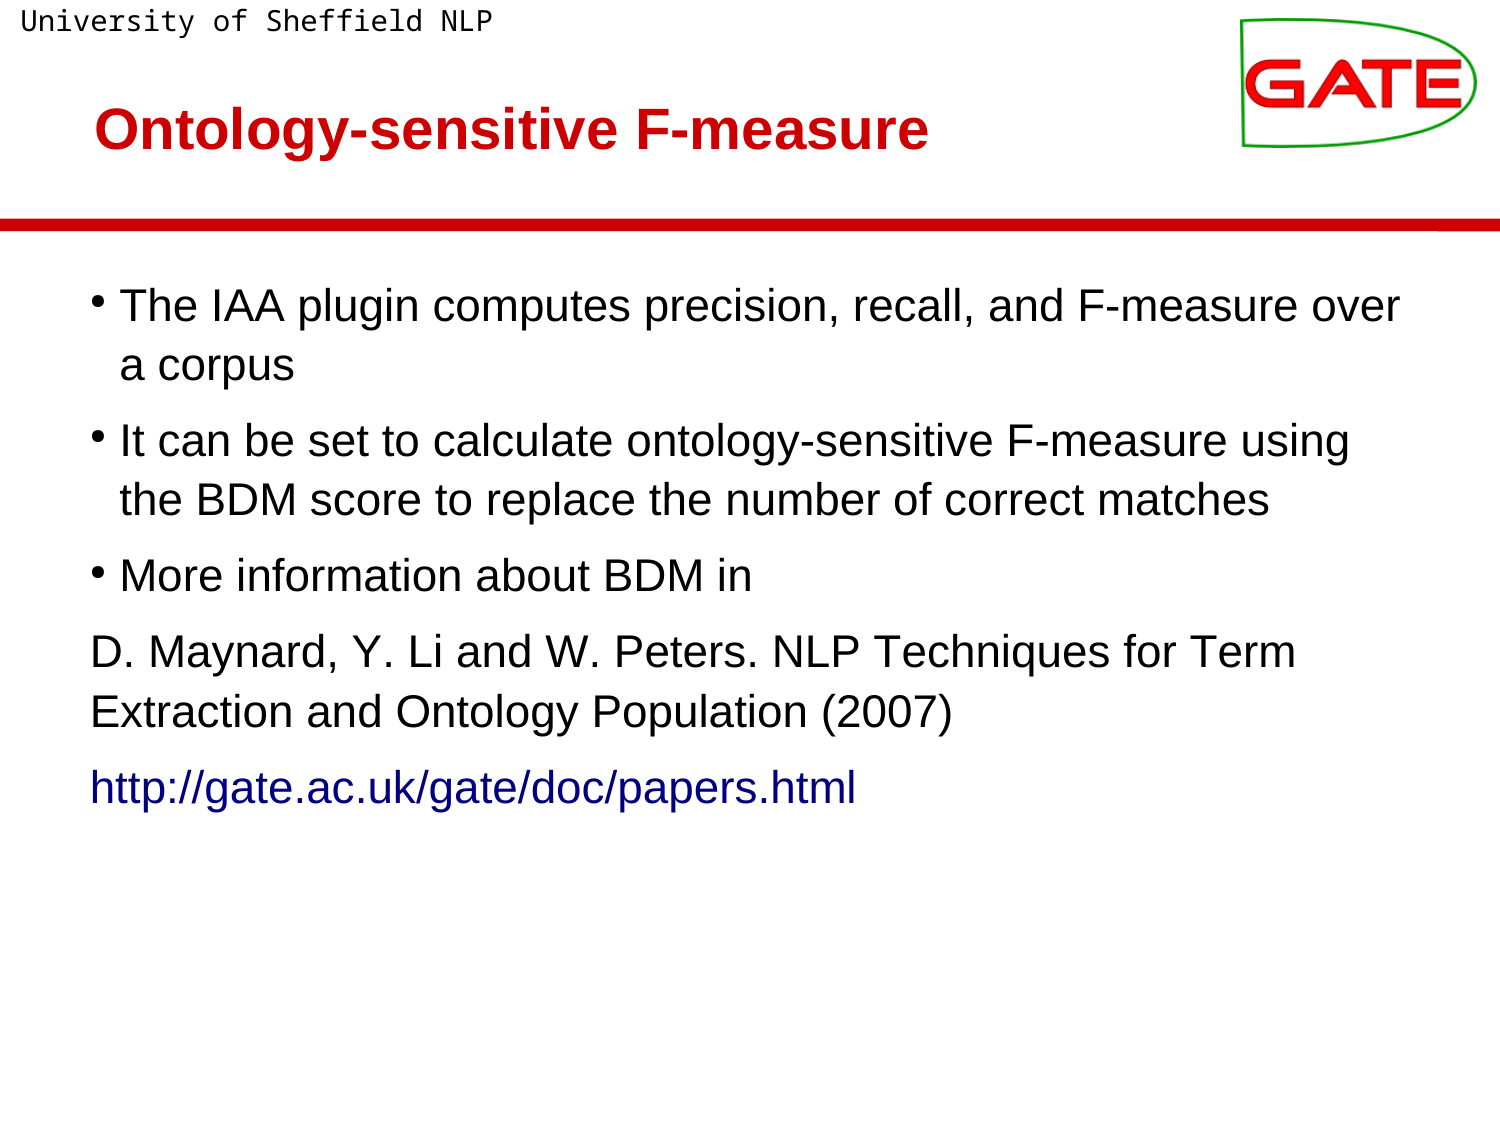

# Ontology-sensitive F-measure
The IAA plugin computes precision, recall, and F-measure over a corpus
It can be set to calculate ontology-sensitive F-measure using the BDM score to replace the number of correct matches
More information about BDM in
D. Maynard, Y. Li and W. Peters. NLP Techniques for Term Extraction and Ontology Population (2007)
http://gate.ac.uk/gate/doc/papers.html